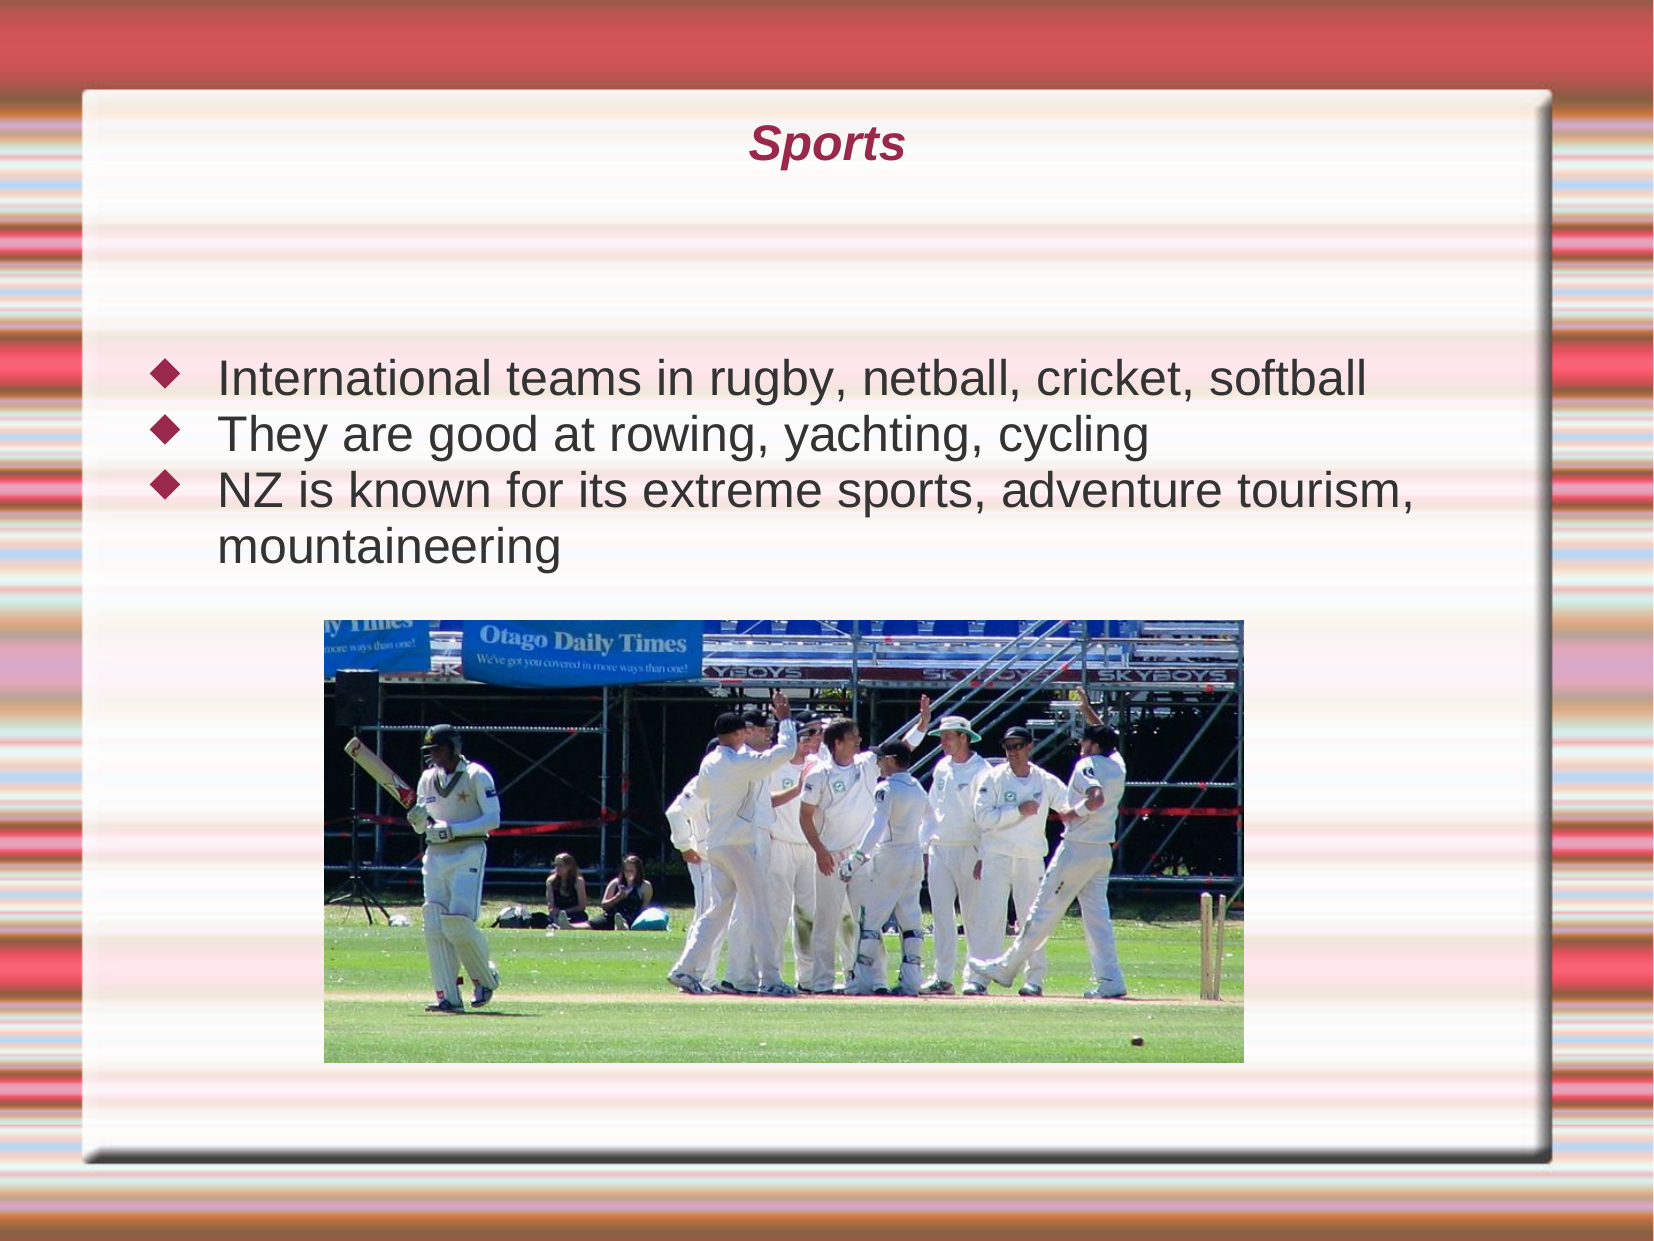

# Sports
International teams in rugby, netball, cricket, softball
They are good at rowing, yachting, cycling
NZ is known for its extreme sports, adventure tourism, mountaineering